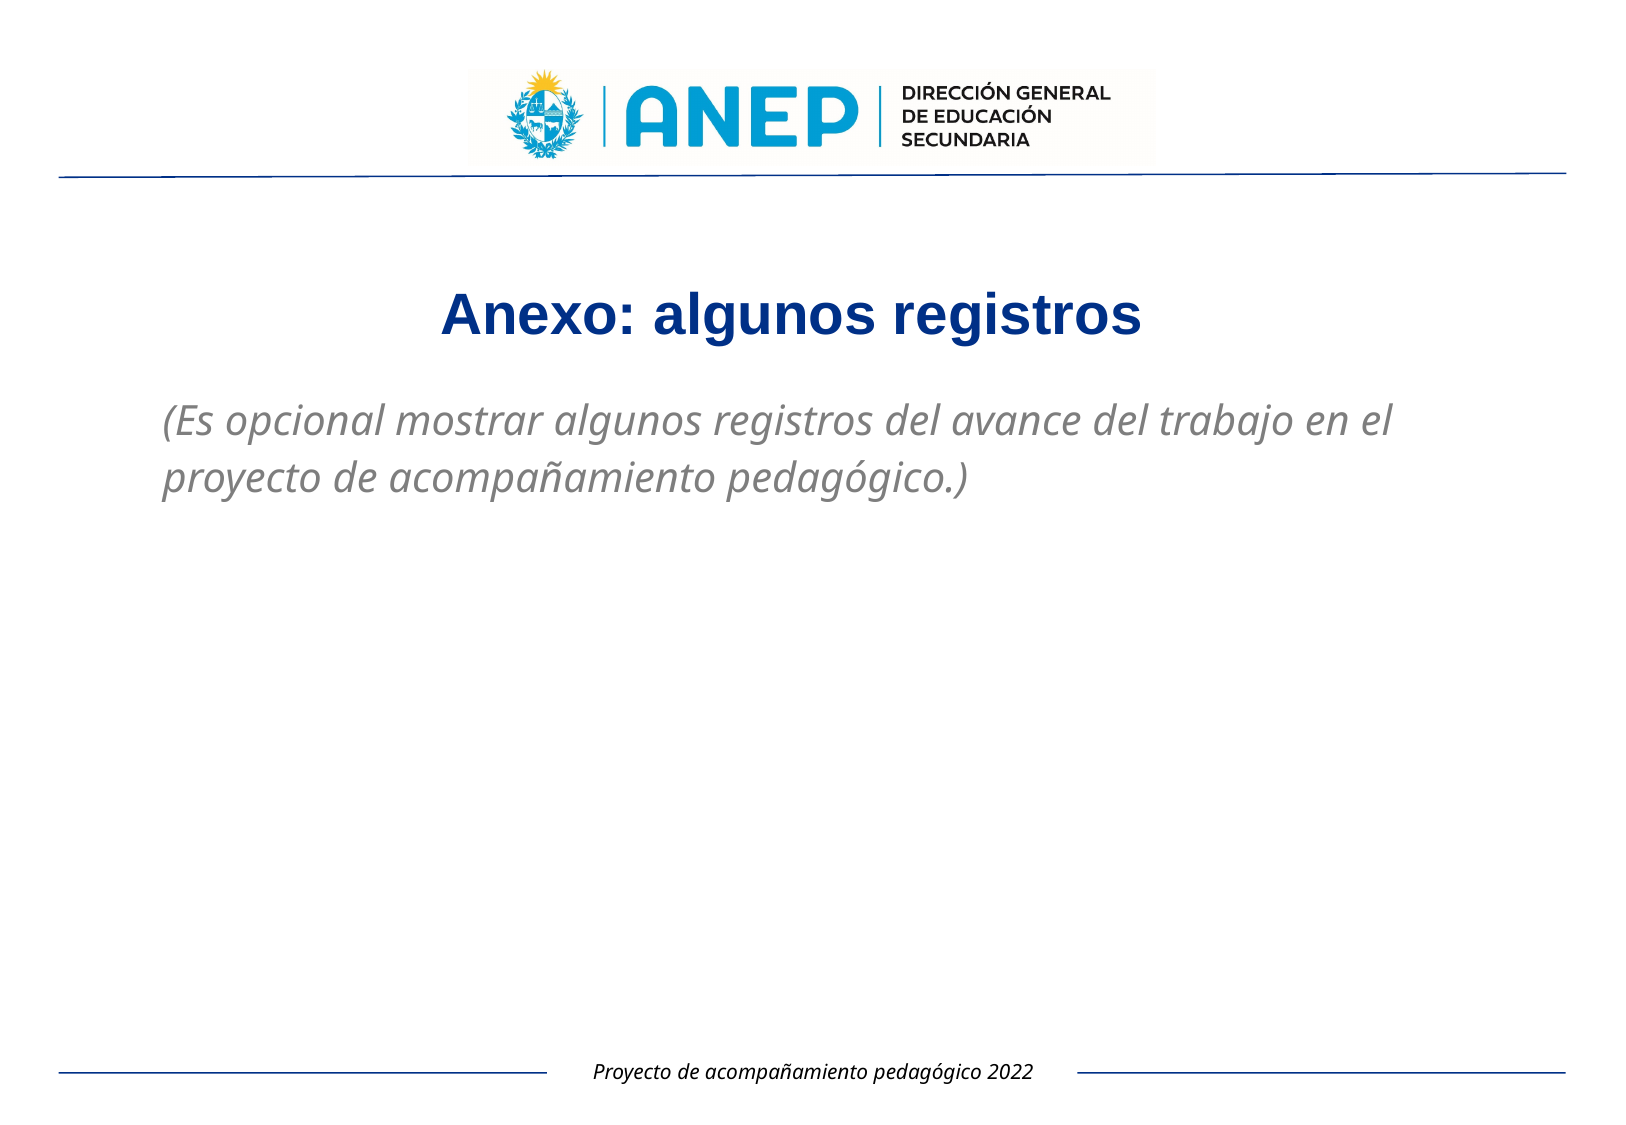

Anexo: algunos registros
# (Es opcional mostrar algunos registros del avance del trabajo en el proyecto de acompañamiento pedagógico.)
Proyecto de acompañamiento pedagógico 2022